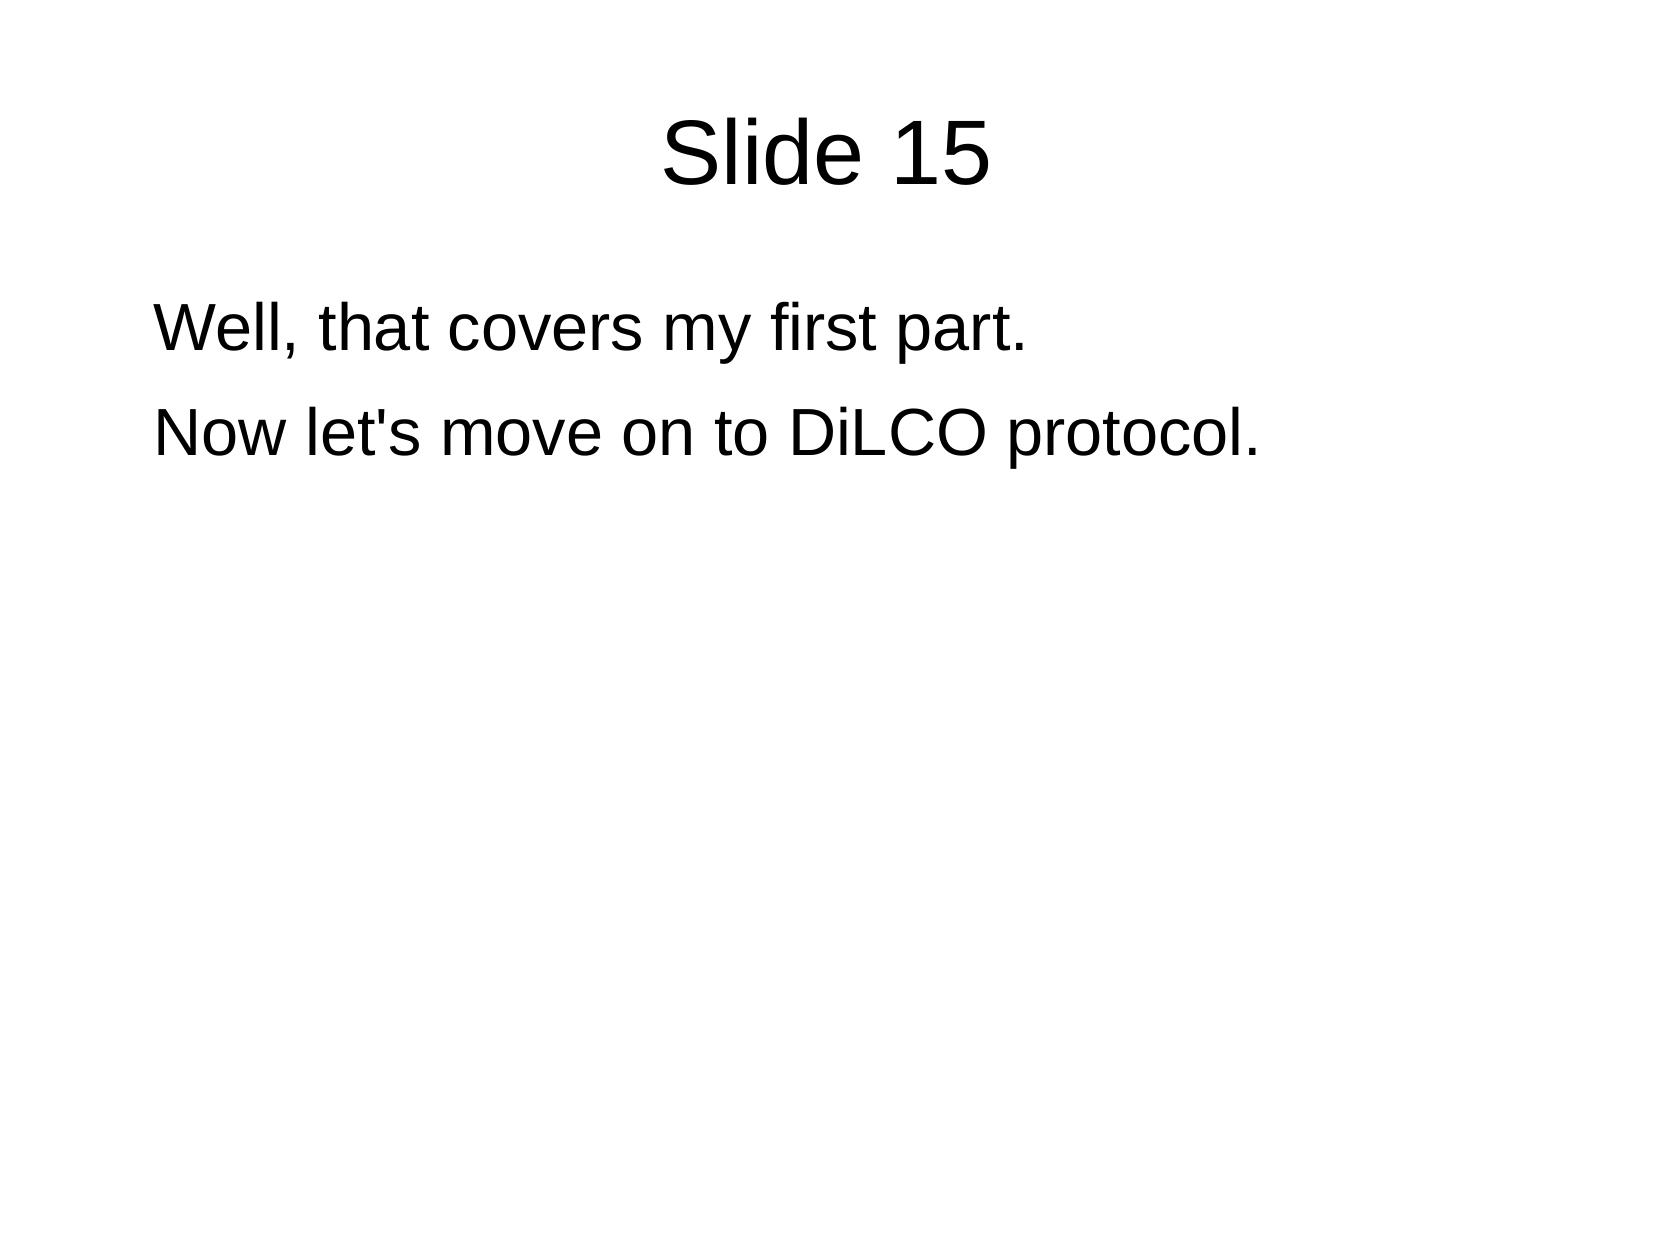

# Slide 15
Well, that covers my first part.
Now let's move on to DiLCO protocol.